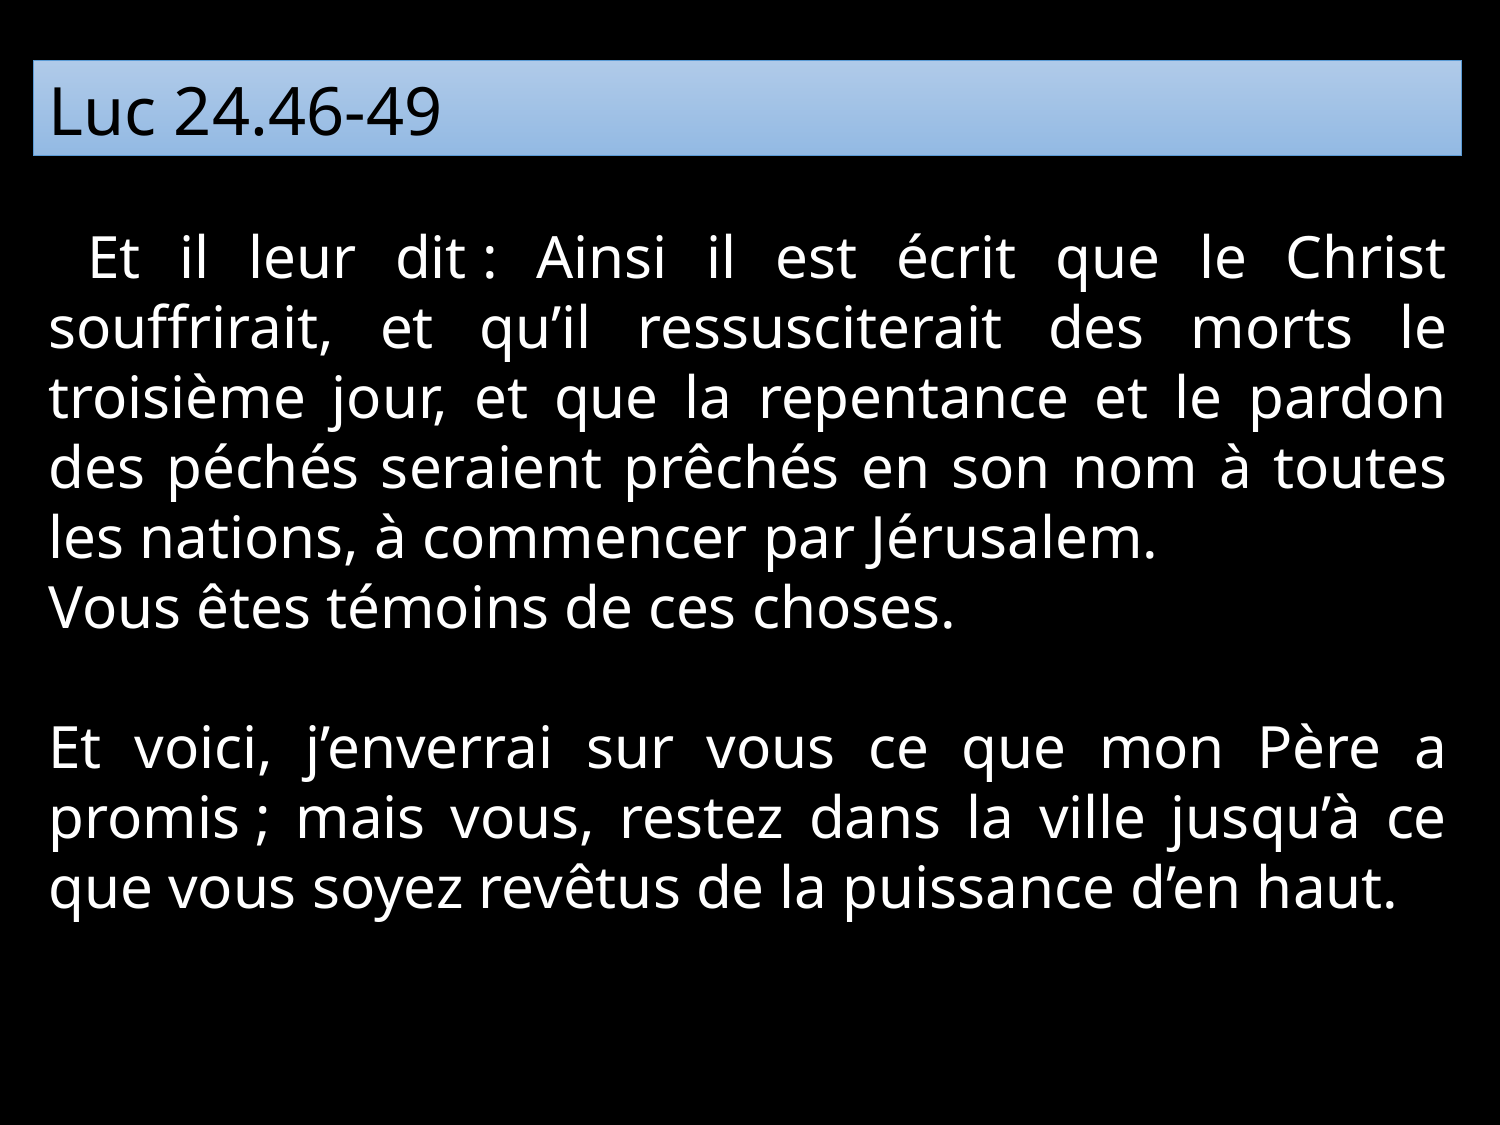

Luc 24.46-49
 Et il leur dit : Ainsi il est écrit que le Christ souffrirait, et qu’il ressusciterait des morts le troisième jour, et que la repentance et le pardon des péchés seraient prêchés en son nom à toutes les nations, à commencer par Jérusalem.
Vous êtes témoins de ces choses.
Et voici, j’enverrai sur vous ce que mon Père a promis ; mais vous, restez dans la ville jusqu’à ce que vous soyez revêtus de la puissance d’en haut.